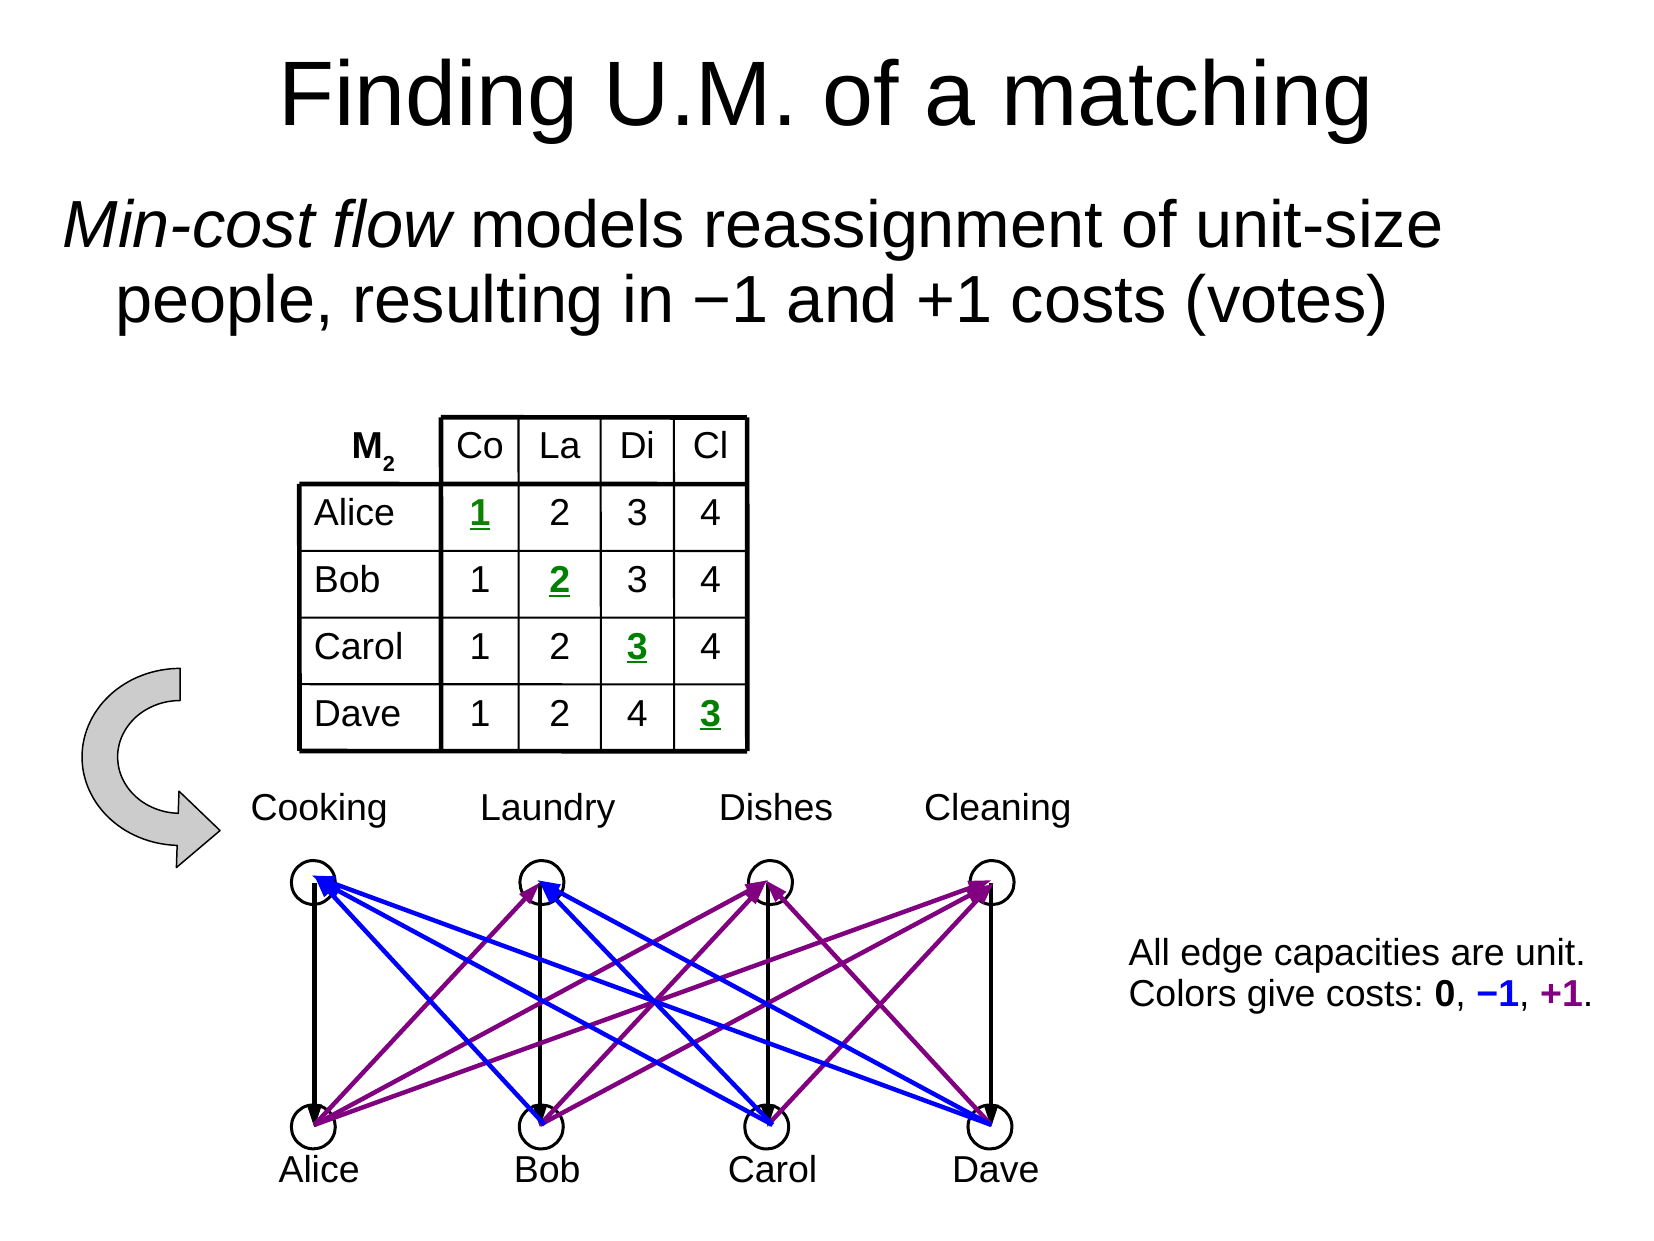

# Finding U.M. of a matching
Min-cost flow models reassignment of unit-size people, resulting in −1 and +1 costs (votes)
Co
La
Di
Cl
Alice
1
2
3
4
Bob
1
2
3
4
Carol
1
2
3
4
Dave
1
2
4
3
M2
Cooking
Laundry
Dishes
Cleaning
All edge capacities are unit. Colors give costs: 0, −1, +1.
Alice
Bob
Carol
Dave